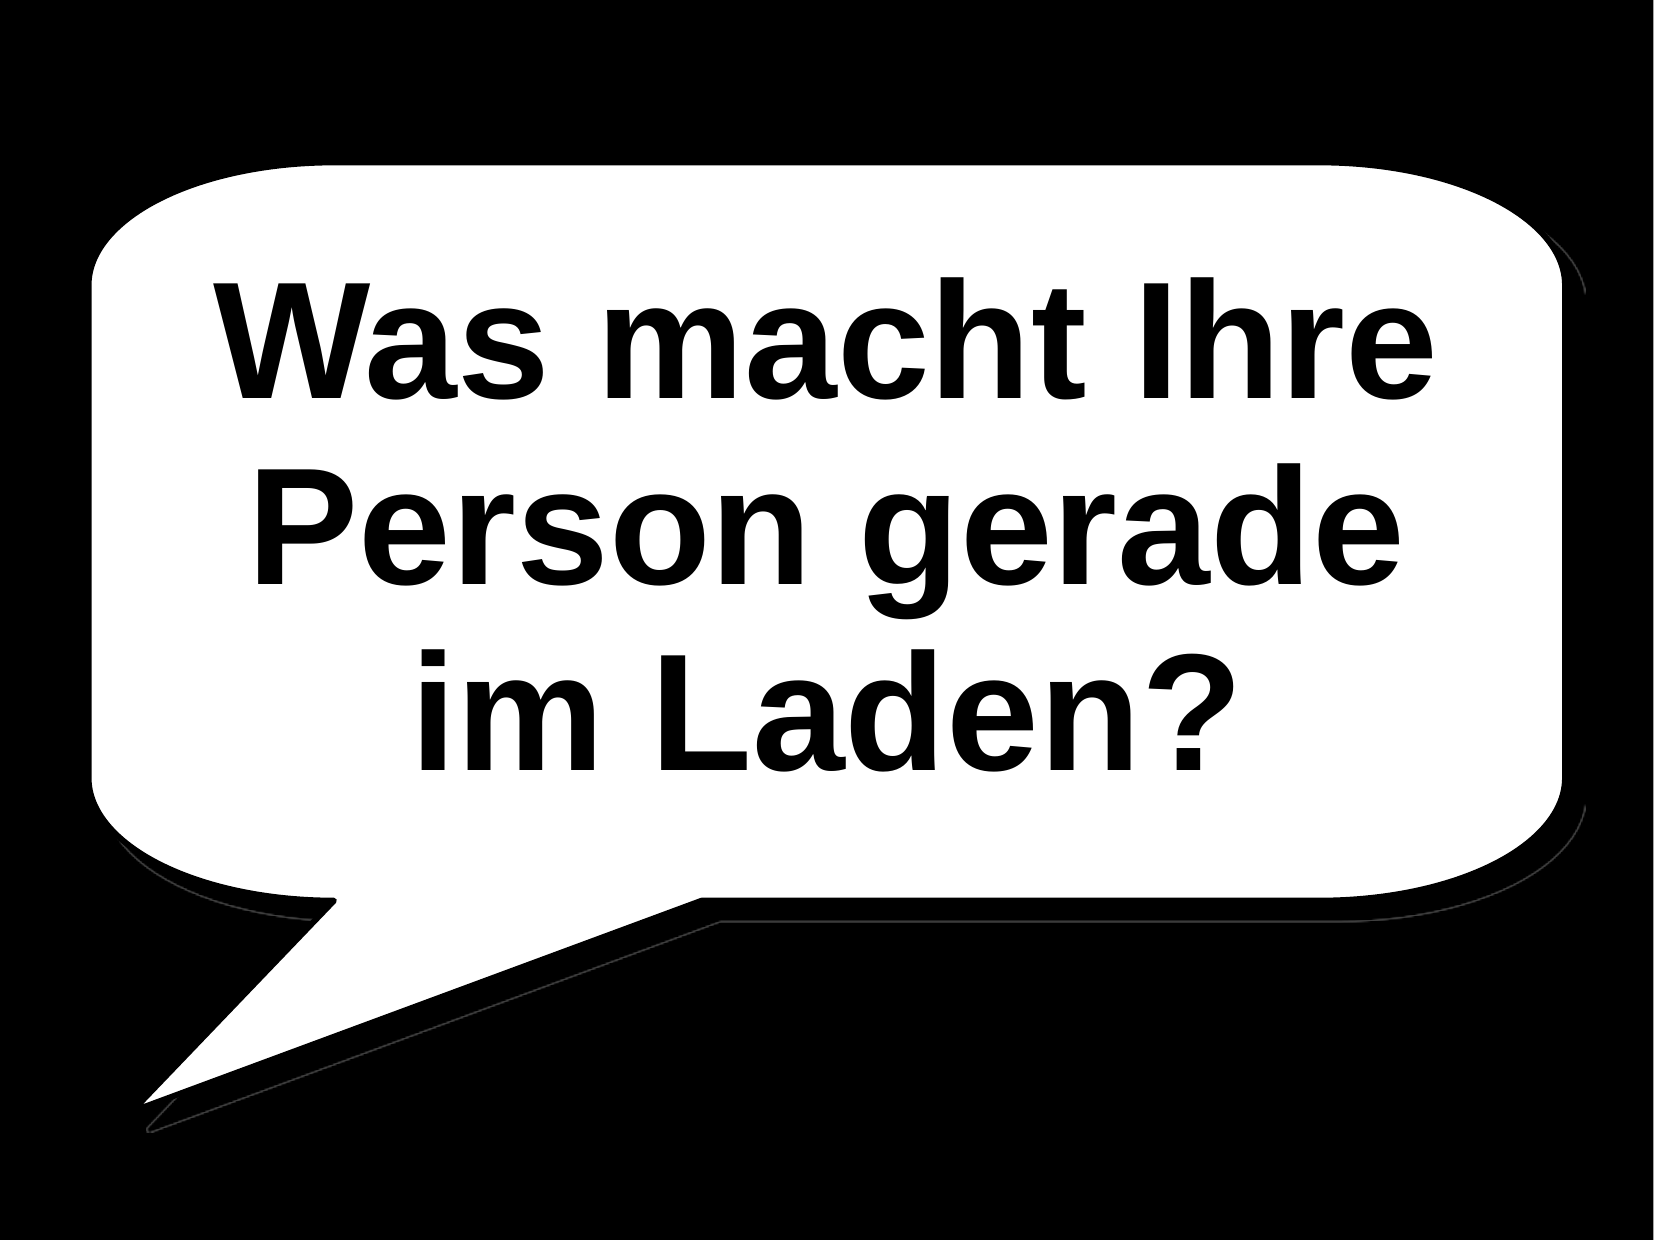

Was macht Ihre
Person gerade
im Laden?